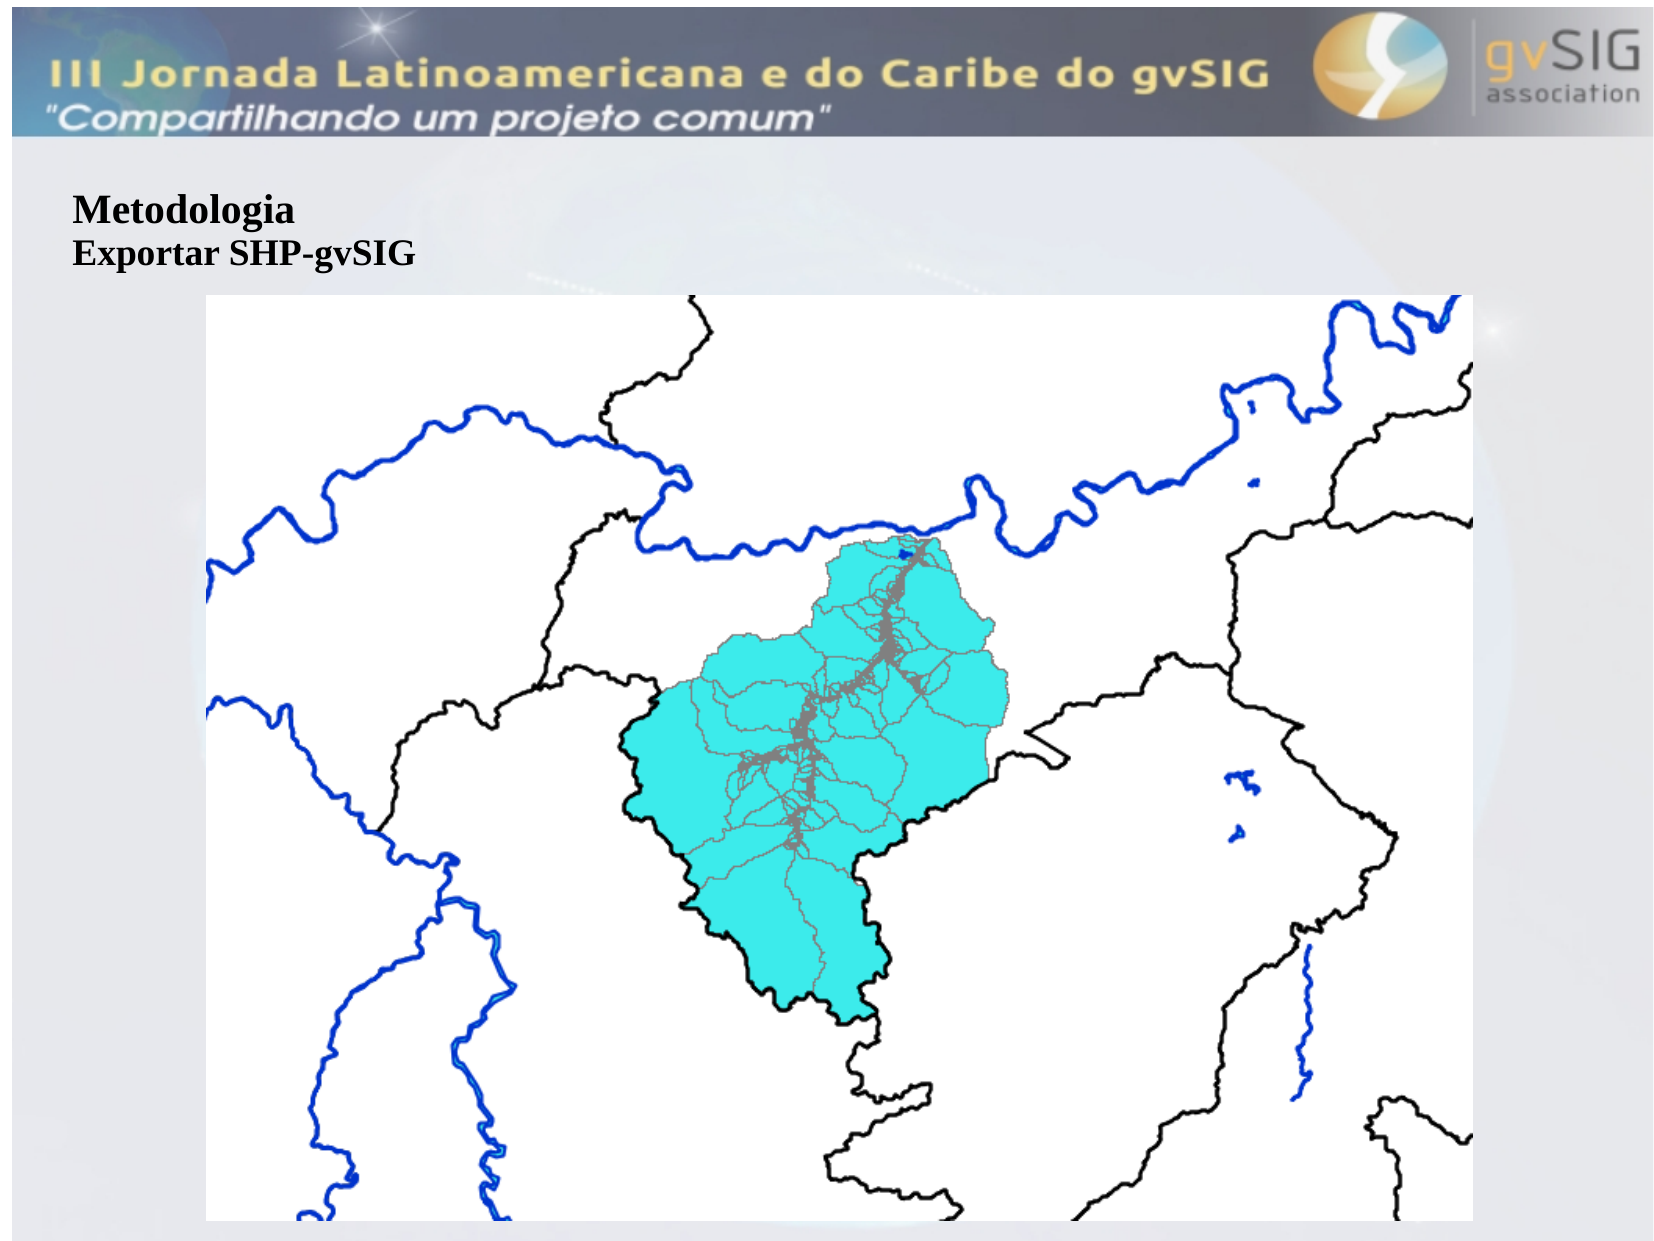

| Metodologia Exportar SHP-gvSIG |
| --- |